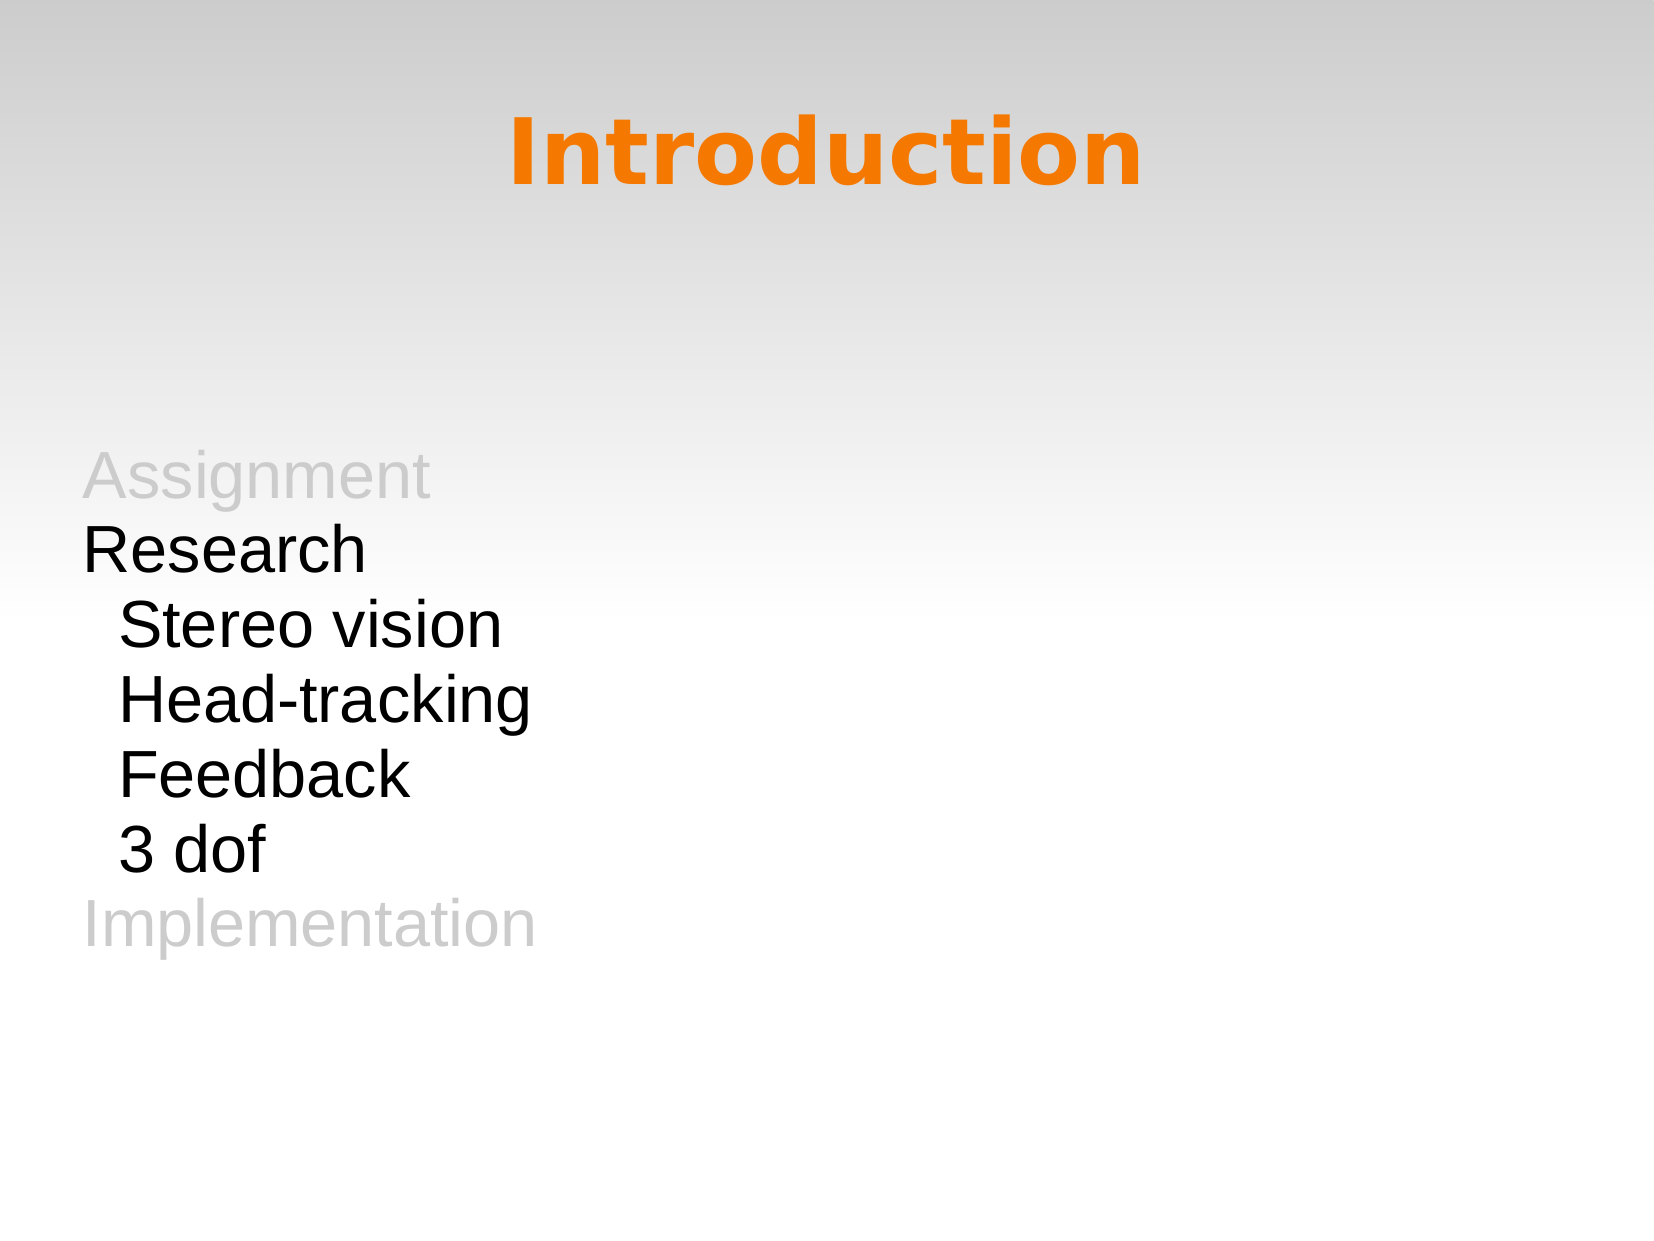

# Introduction
Assignment
Research
Stereo vision
Head-tracking
Feedback
3 dof
Implementation